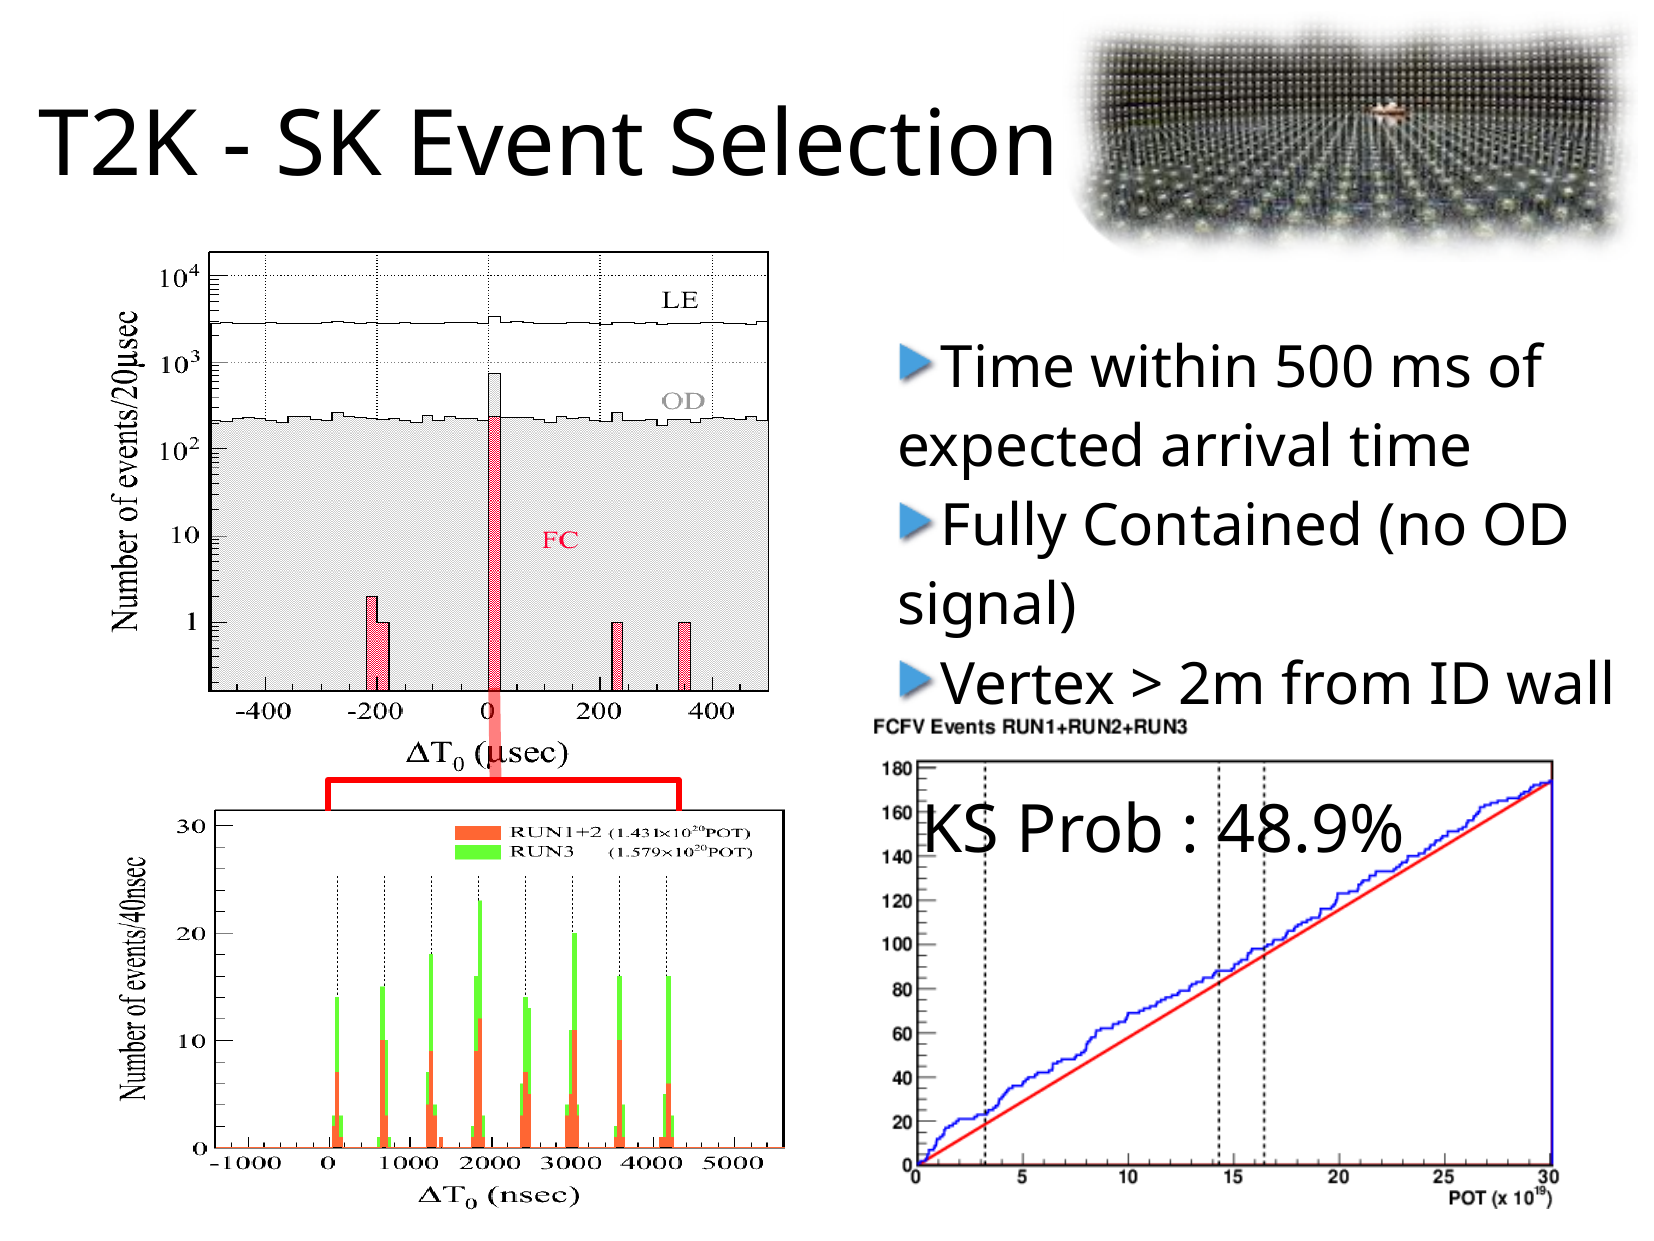

# T2K - SK Event Selection
Time within 500 ms of
expected arrival time
Fully Contained (no OD
signal)
Vertex > 2m from ID wall
KS Prob : 48.9%